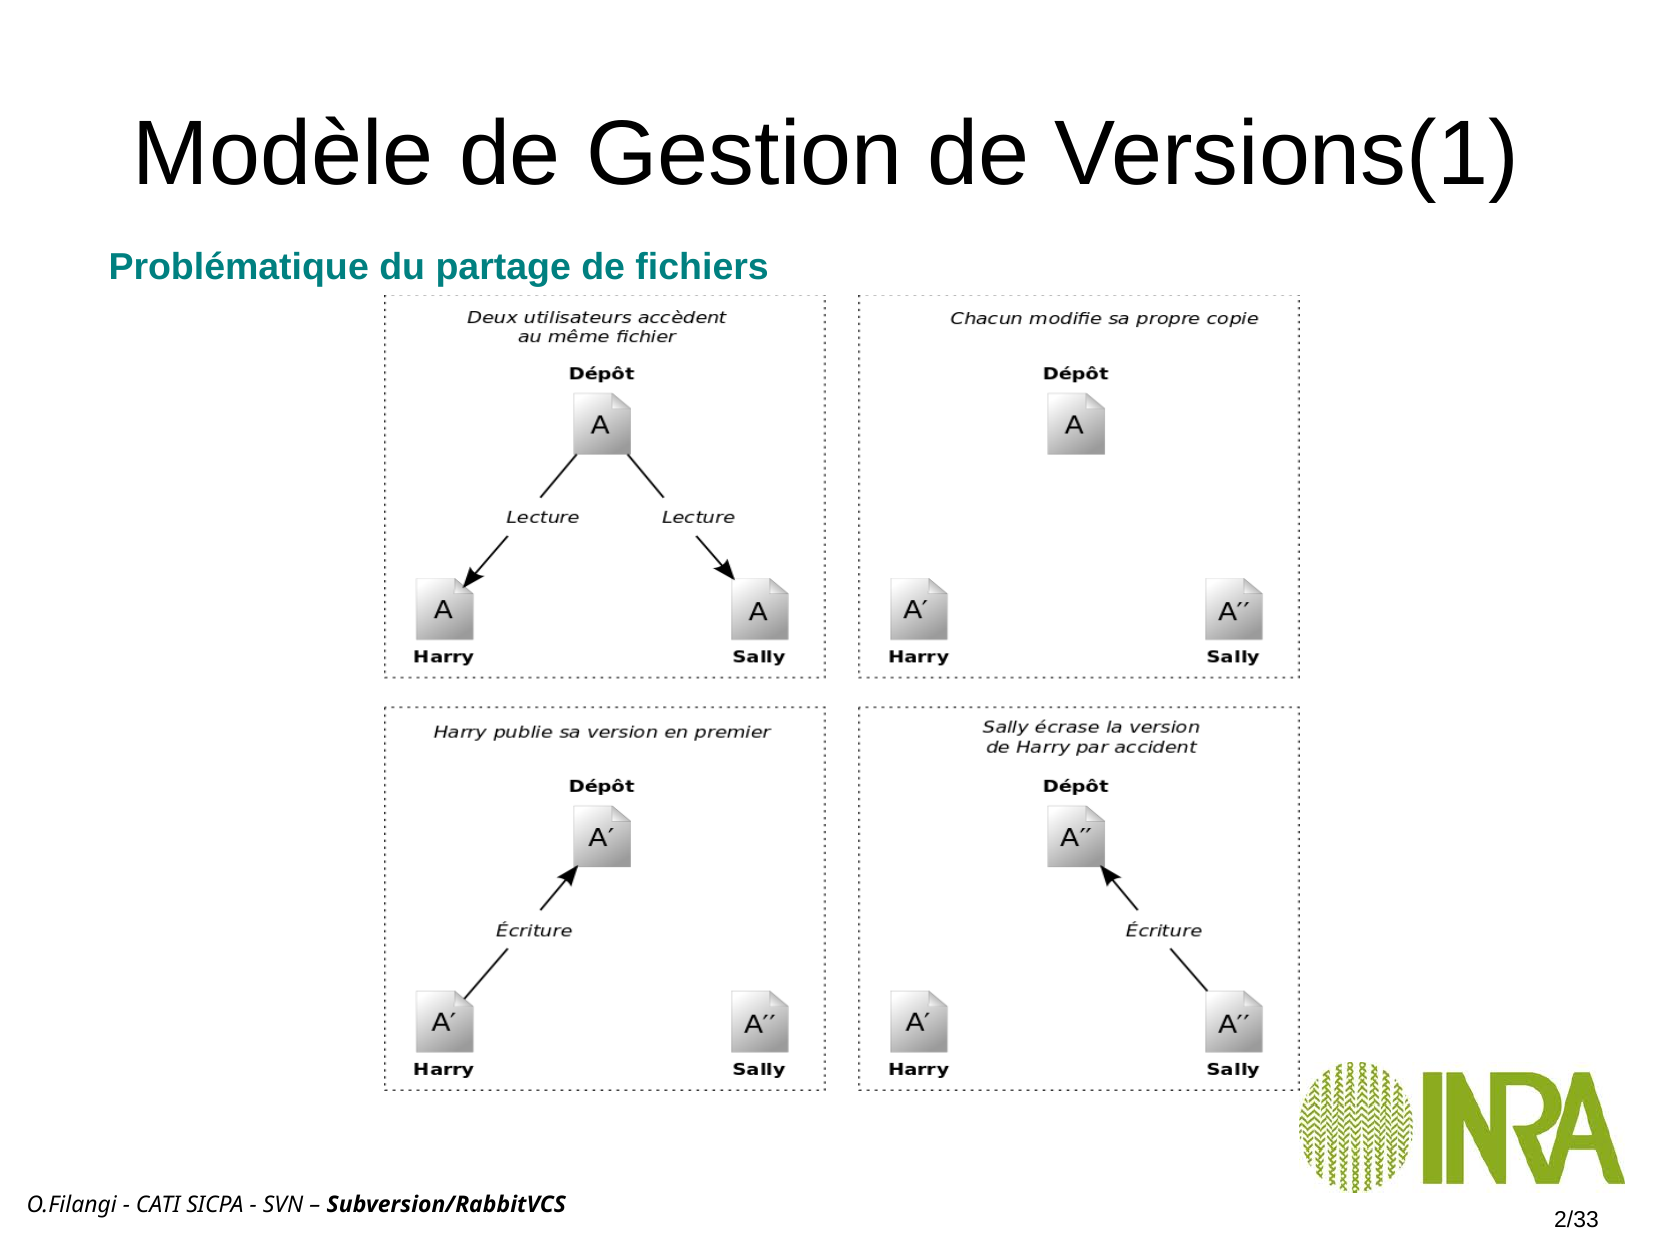

# Modèle de Gestion de Versions(1)
Problématique du partage de fichiers
 O.Filangi - CATI SICPA - SVN – Subversion/RabbitVCS